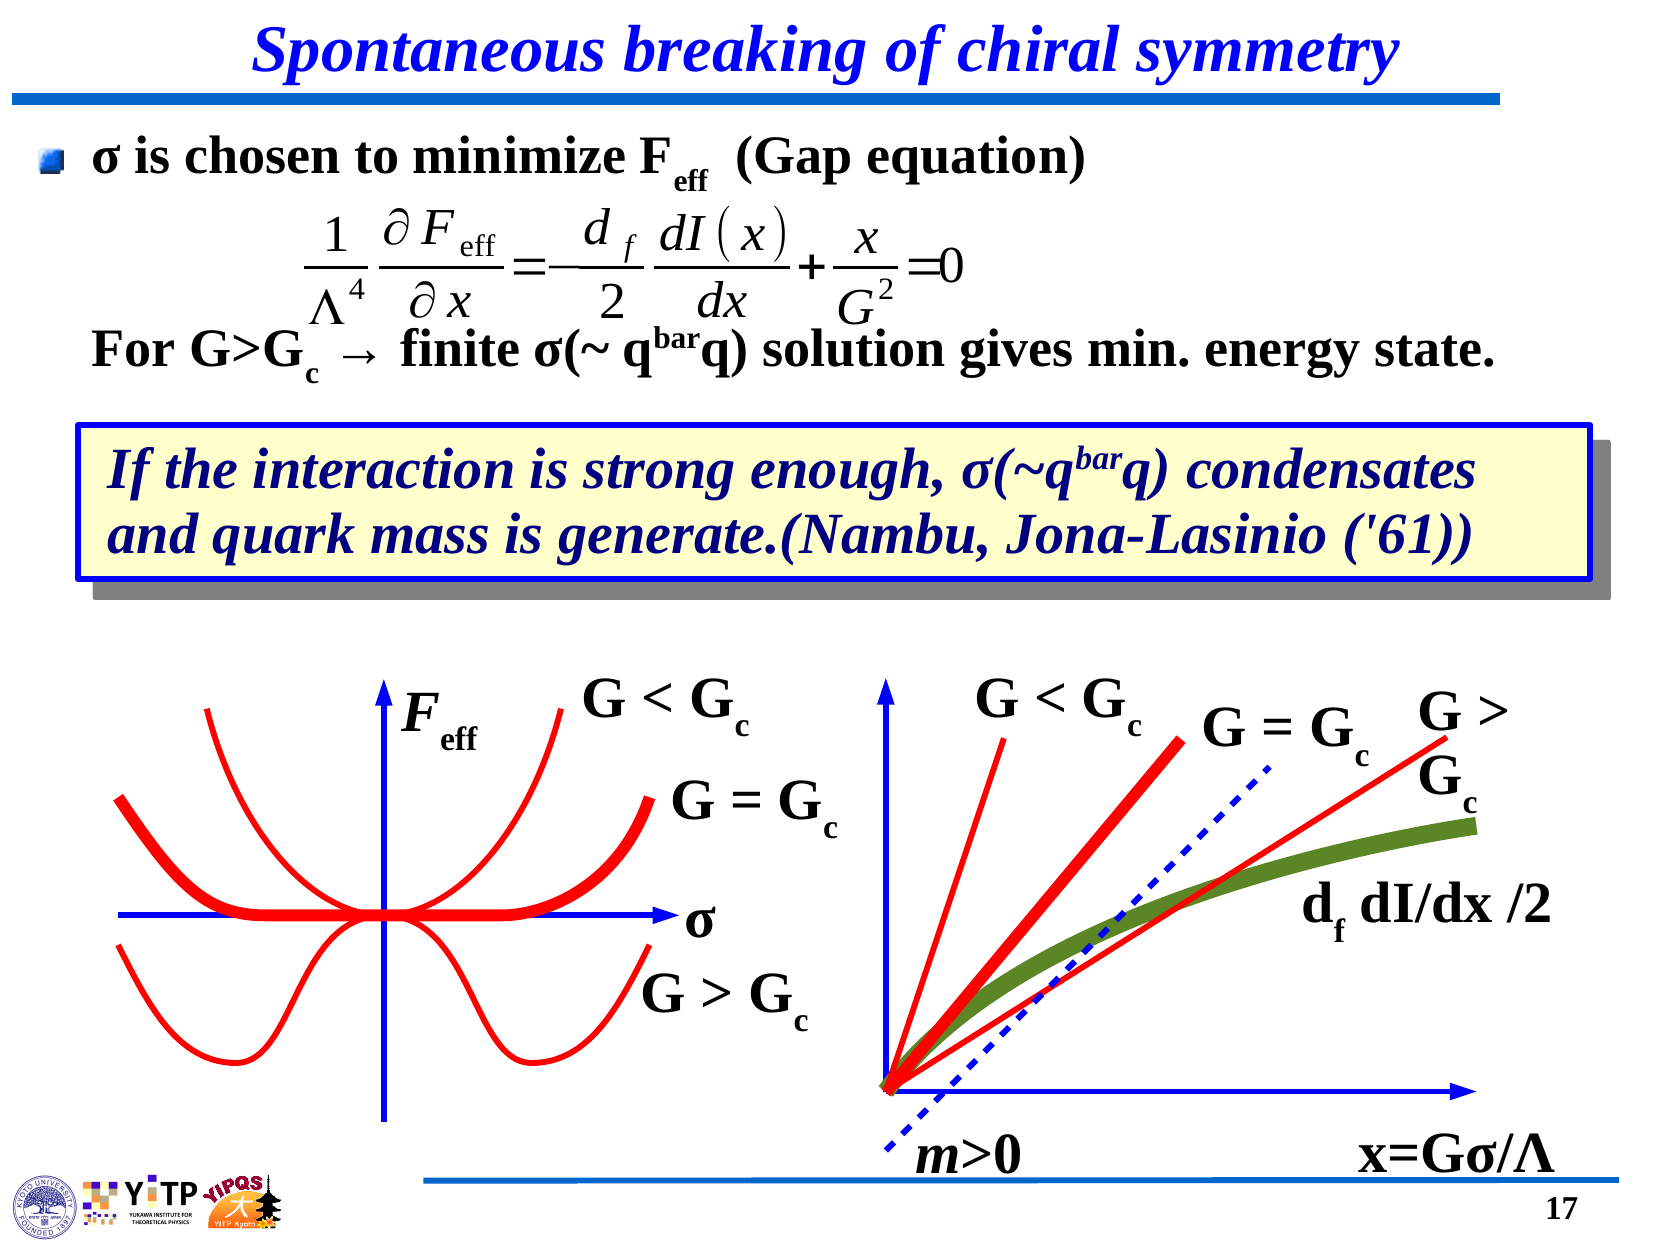

# Spontaneous breaking of chiral symmetry
σ is chosen to minimize Feff (Gap equation)
For G>Gc → finite σ(~ qbarq) solution gives min. energy state.
If the interaction is strong enough, σ(~qbarq) condensates
and quark mass is generate.(Nambu, Jona-Lasinio ('61))
G < Gc
Feff
G = Gc
σ
G > Gc
G < Gc
G > Gc
G = Gc
df dI/dx /2
x=Gσ/Λ
m>0